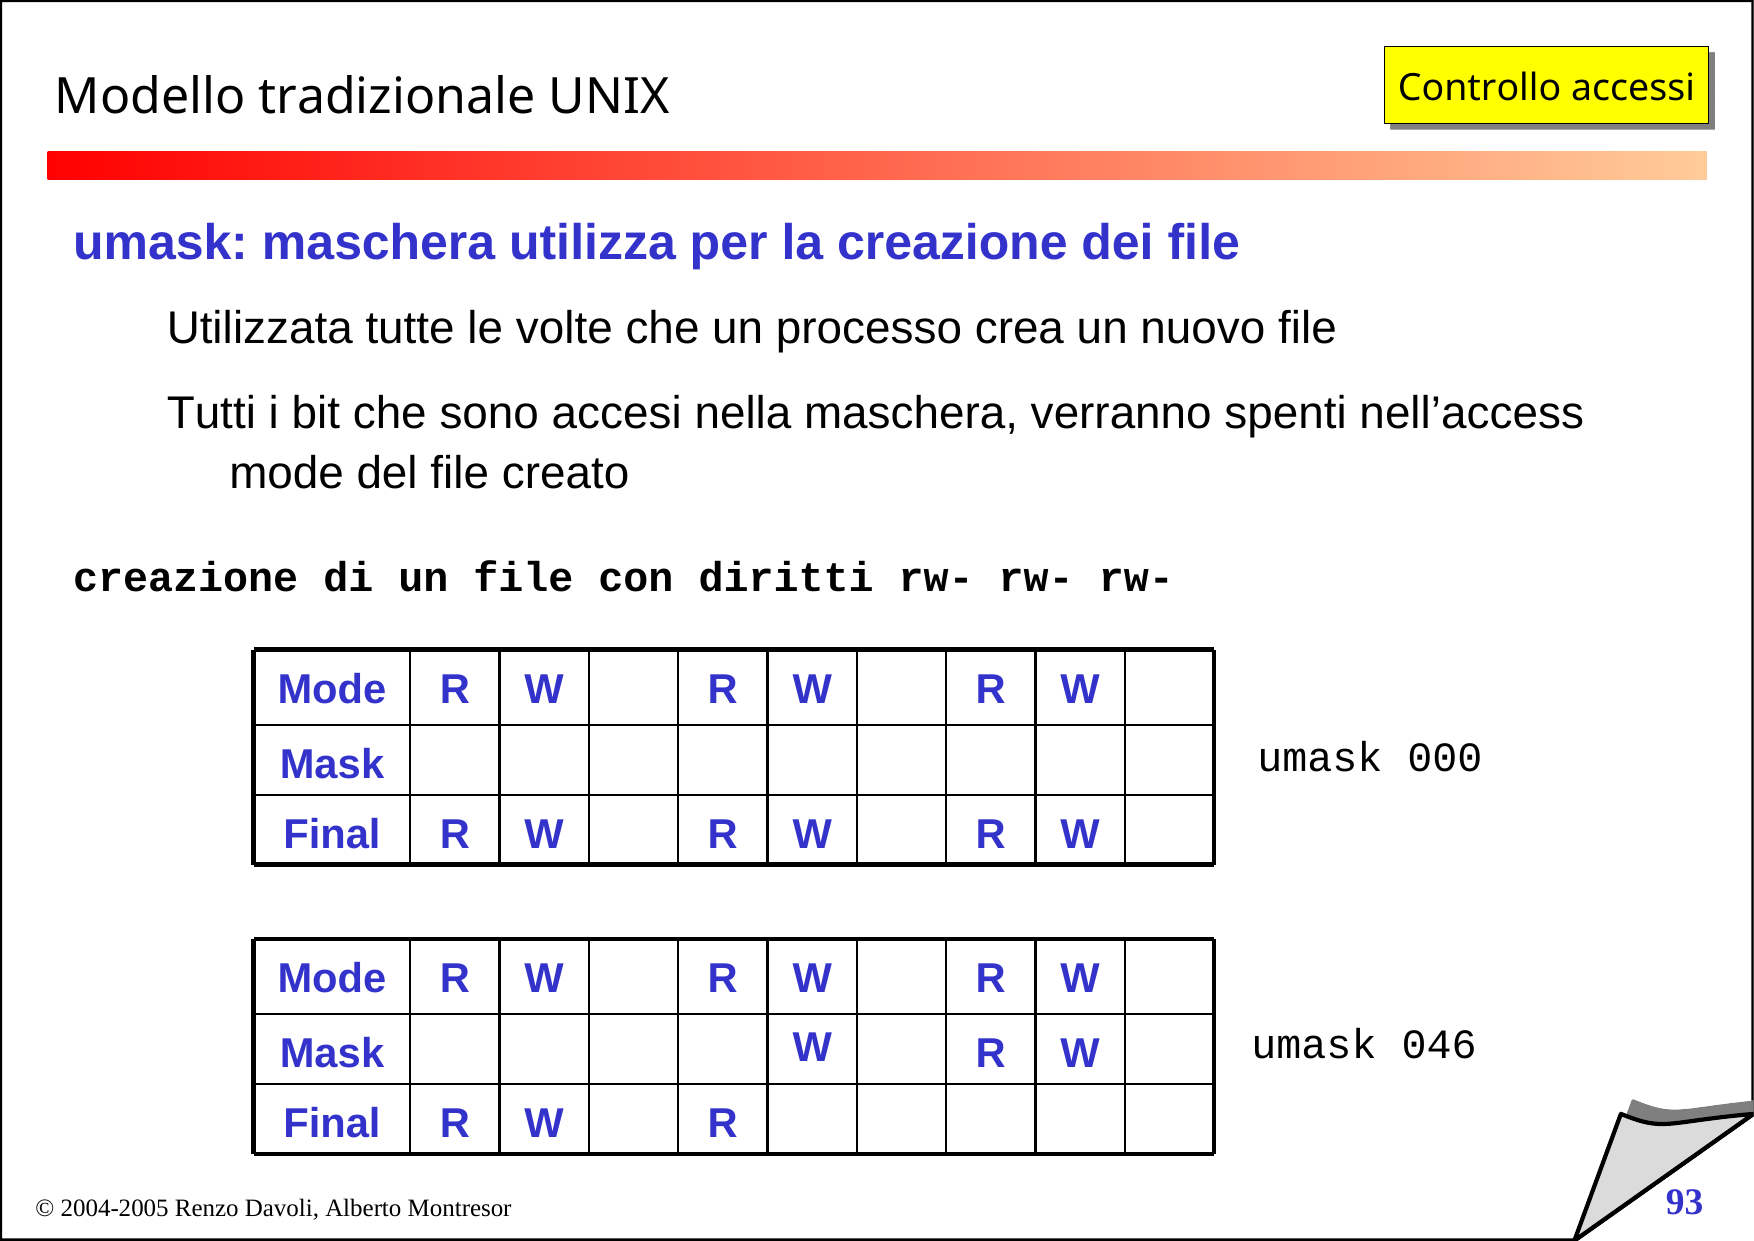

Controllo accessi
# Modello tradizionale UNIX
umask: maschera utilizza per la creazione dei file
Utilizzata tutte le volte che un processo crea un nuovo file
Tutti i bit che sono accesi nella maschera, verranno spenti nell’access mode del file creato
creazione di un file con diritti rw- rw- rw-
Mode
R
W
R
W
R
W
Mask
Final
R
W
R
W
R
W
umask 000
Mode
R
W
R
W
R
W
W
R
W
Mask
umask 046
Final
R
W
R